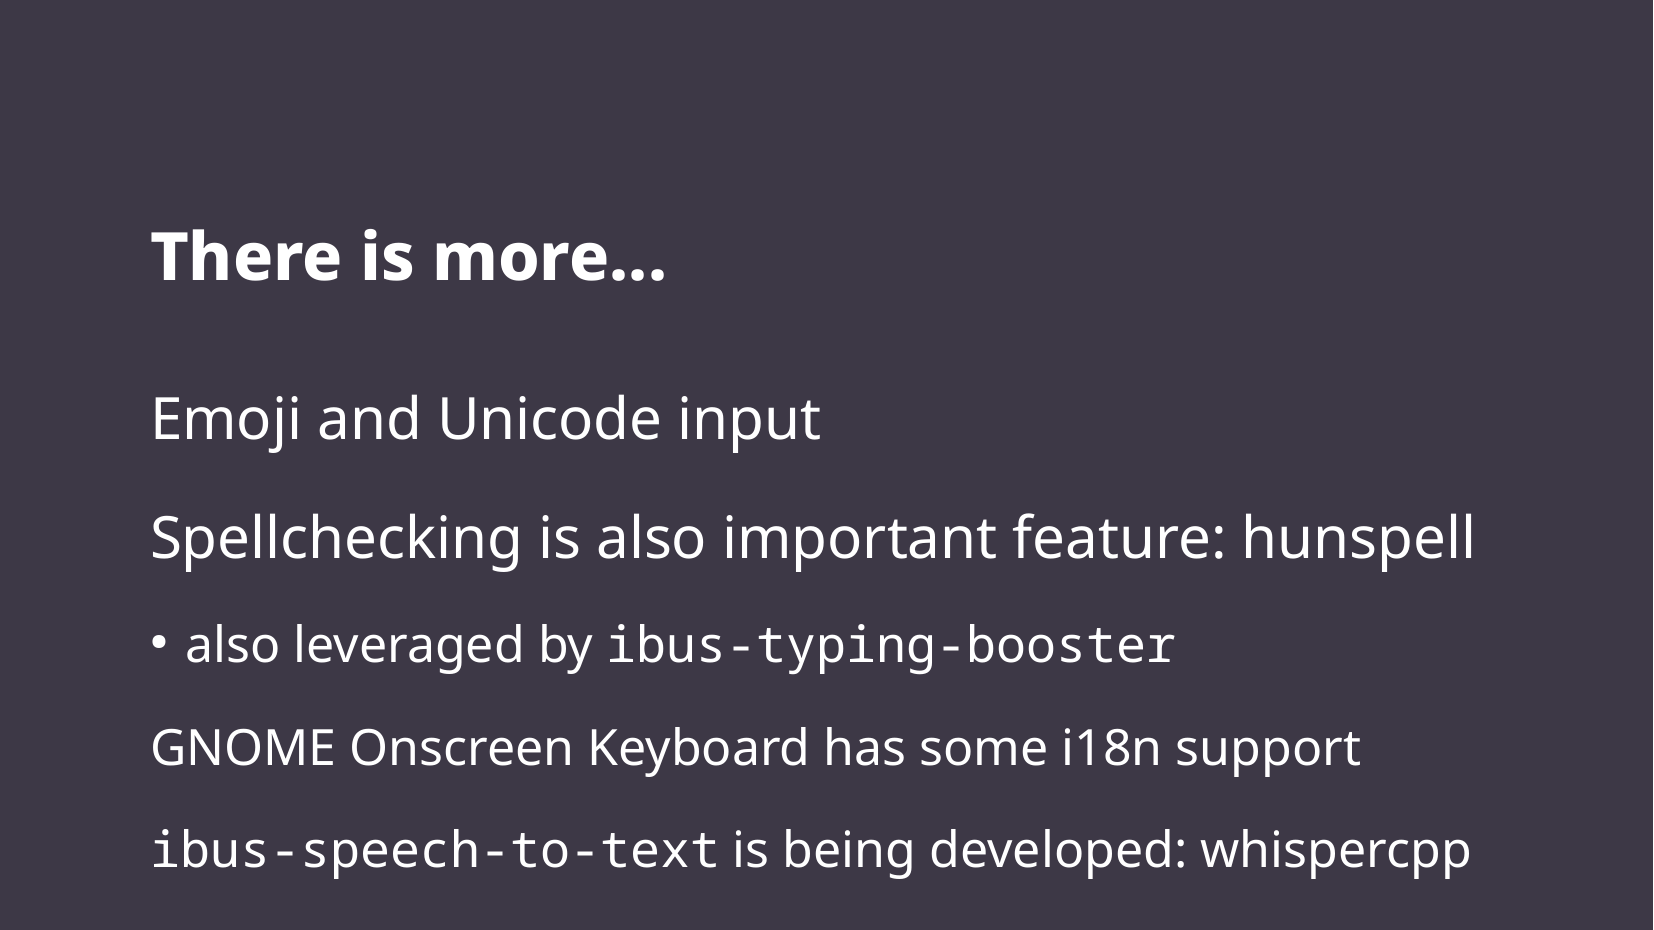

# There is more...
Emoji and Unicode input
Spellchecking is also important feature: hunspell
also leveraged by ibus-typing-booster
GNOME Onscreen Keyboard has some i18n support
ibus-speech-to-text is being developed: whispercpp